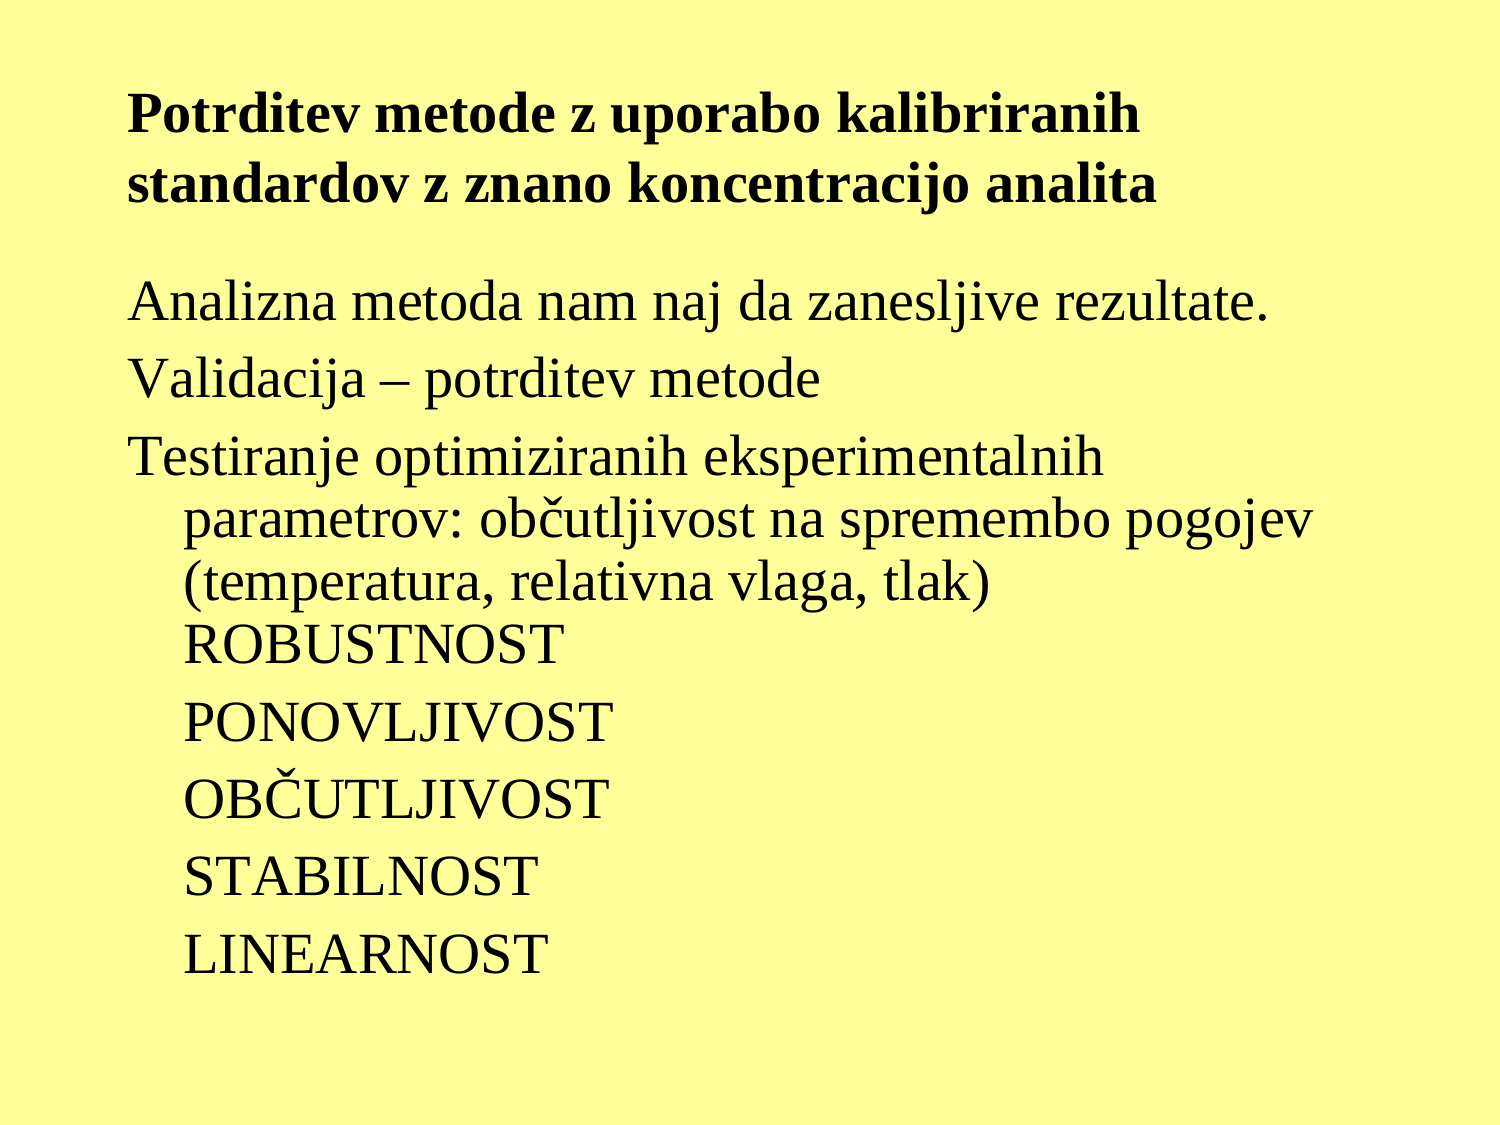

# Potrditev metode z uporabo kalibriranih standardov z znano koncentracijo analita
Analizna metoda nam naj da zanesljive rezultate.
Validacija – potrditev metode
Testiranje optimiziranih eksperimentalnih parametrov: občutljivost na spremembo pogojev (temperatura, relativna vlaga, tlak) ROBUSTNOST
	PONOVLJIVOST
	OBČUTLJIVOST
	STABILNOST
	LINEARNOST